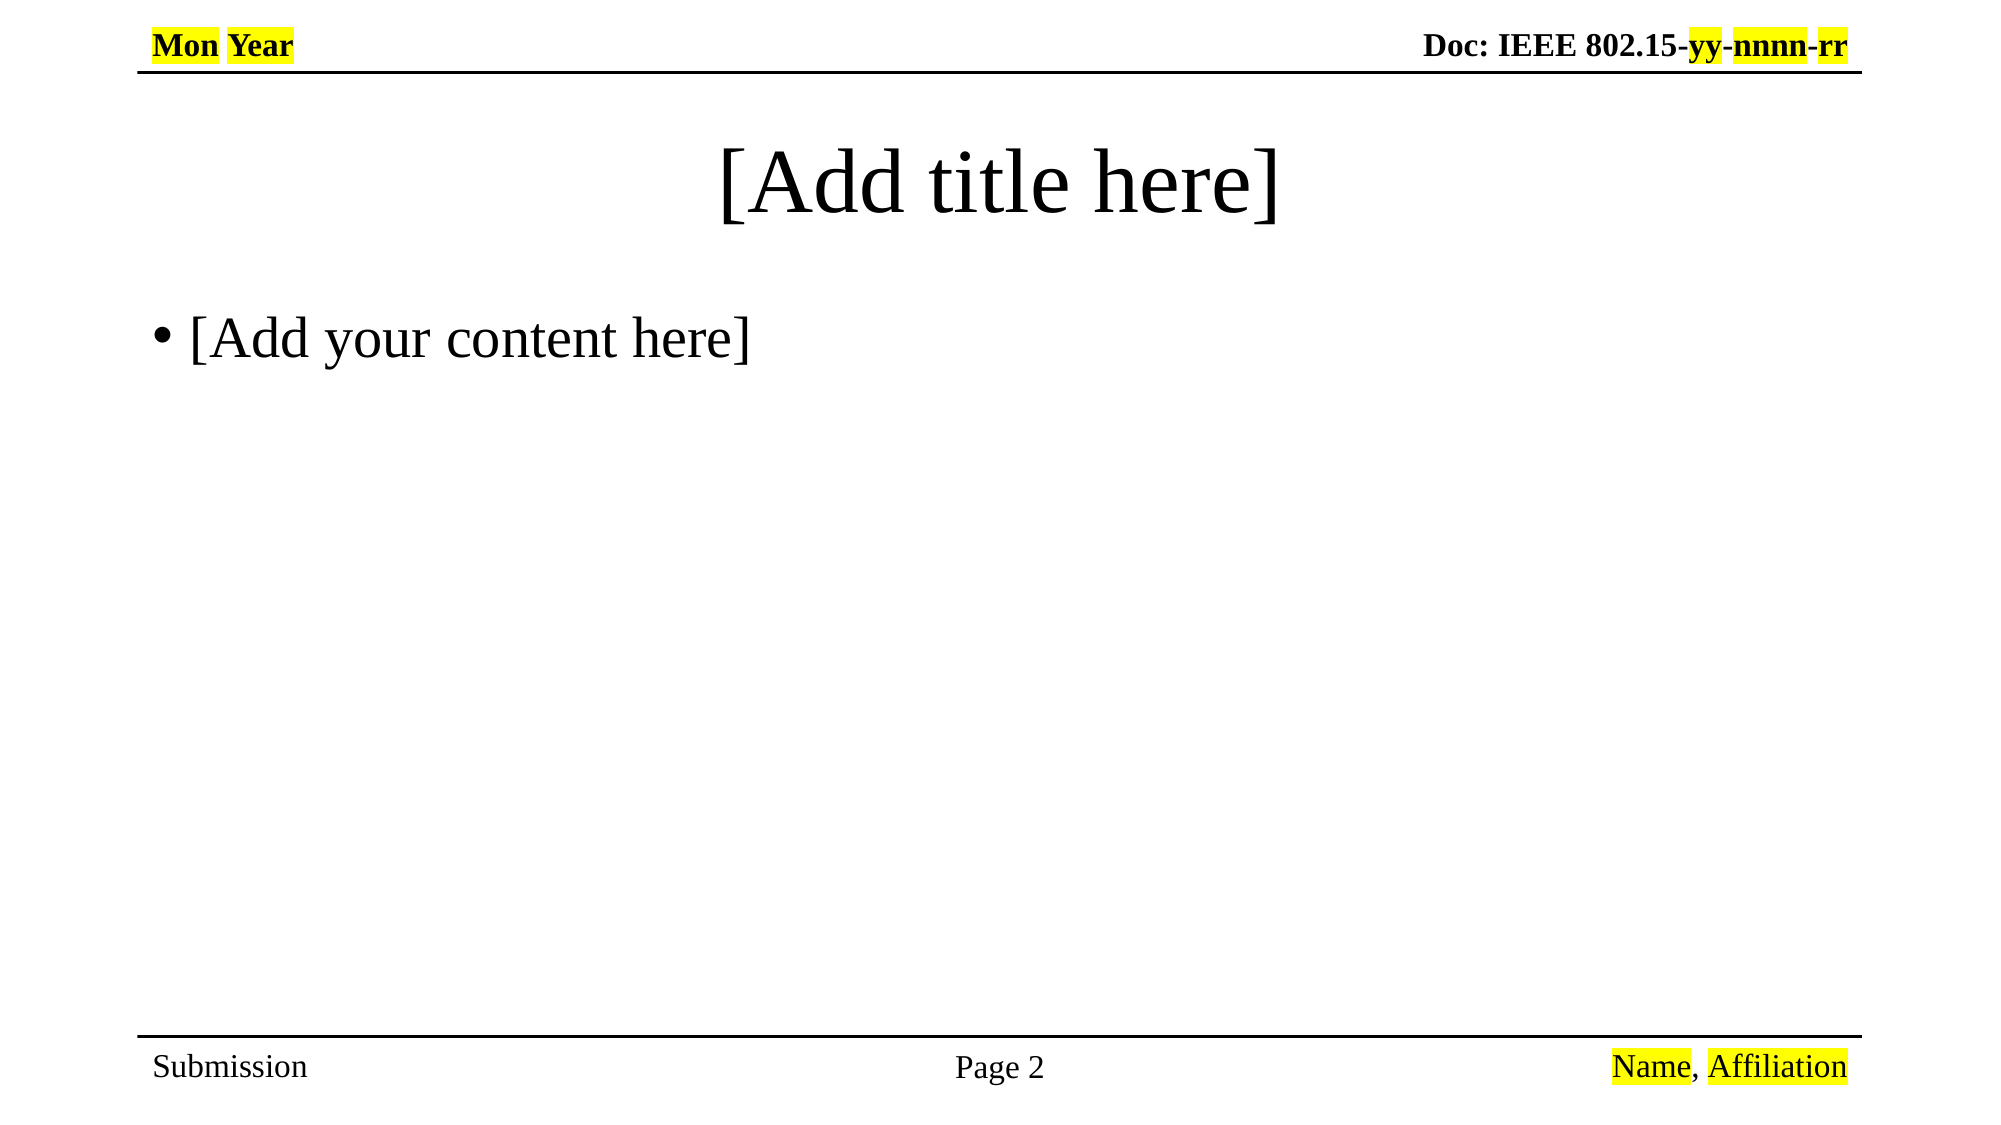

[Add title here]
# [Add your content here]